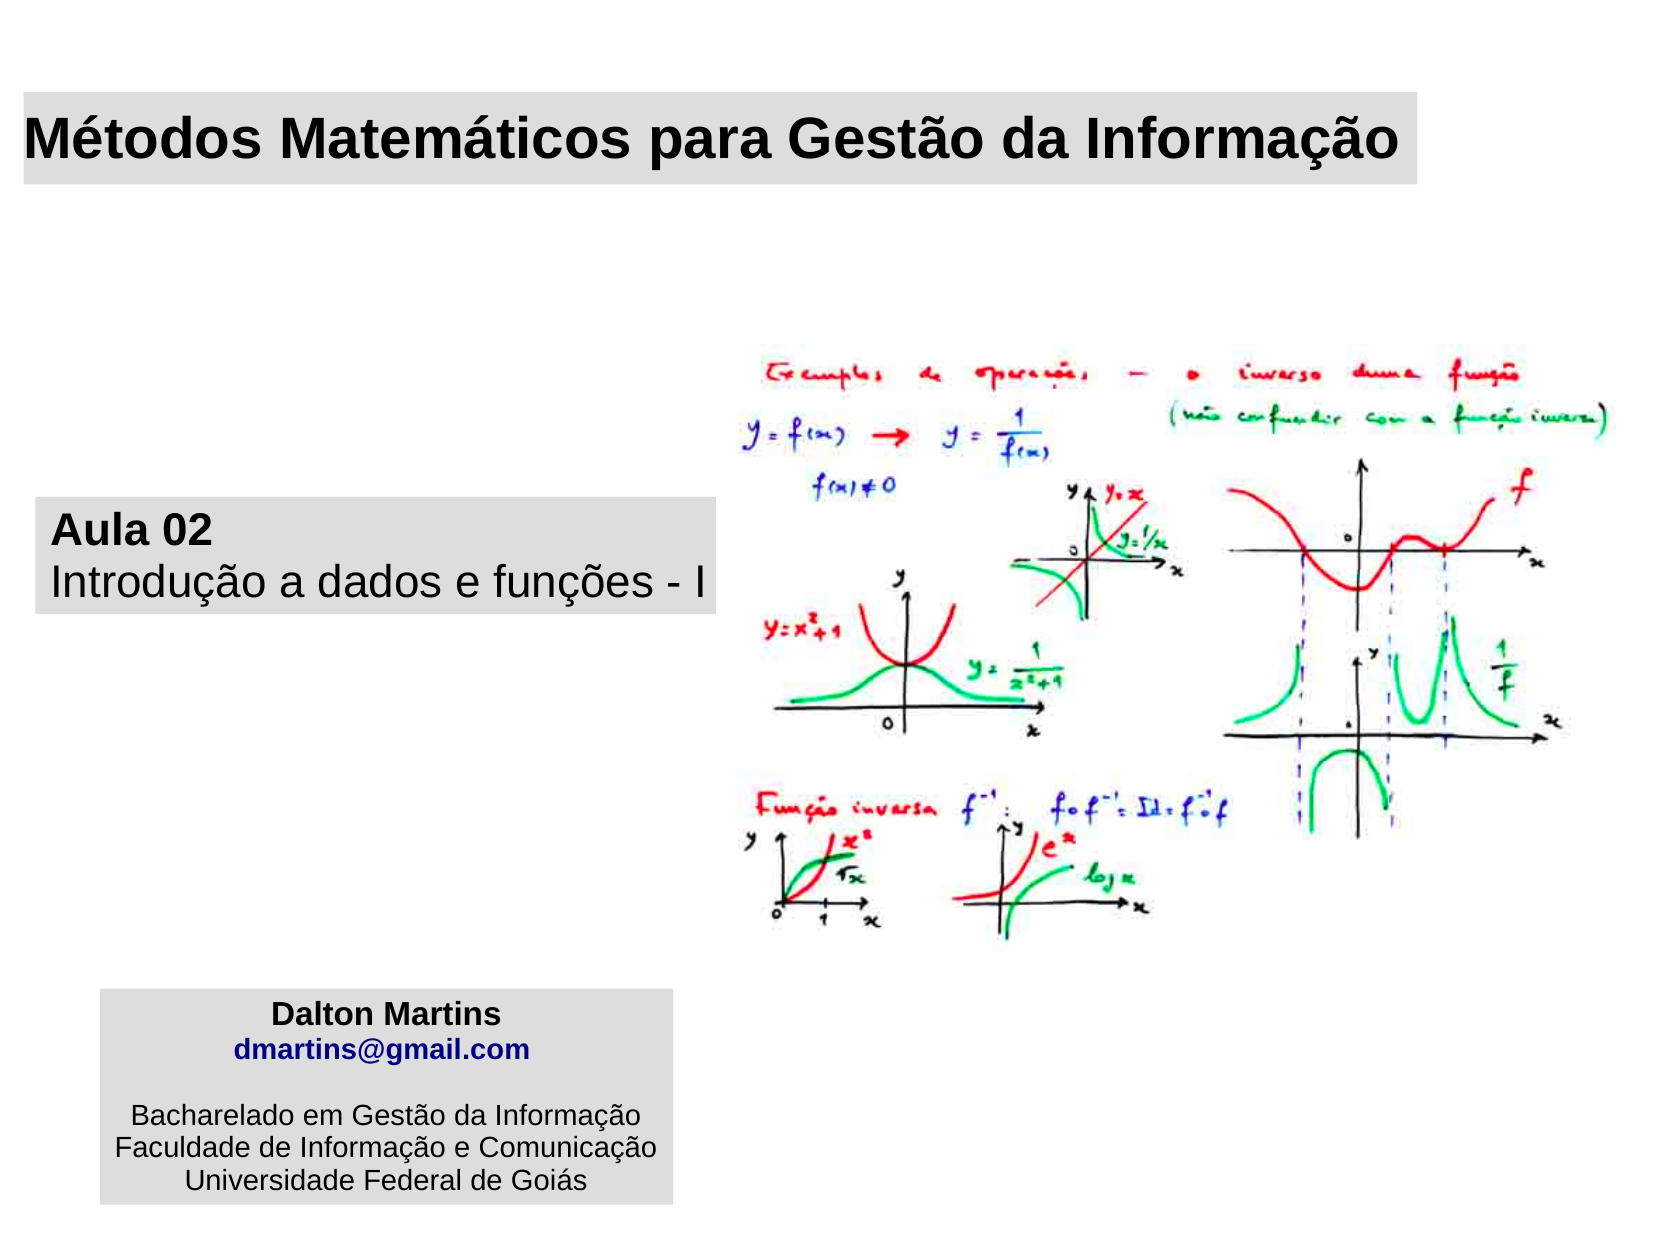

# Métodos Matemáticos para Gestão da Informação
Aula 02
Introdução a dados e funções - I
Dalton Martins
dmartins@gmail.com
Bacharelado em Gestão da Informação
Faculdade de Informação e Comunicação
Universidade Federal de Goiás